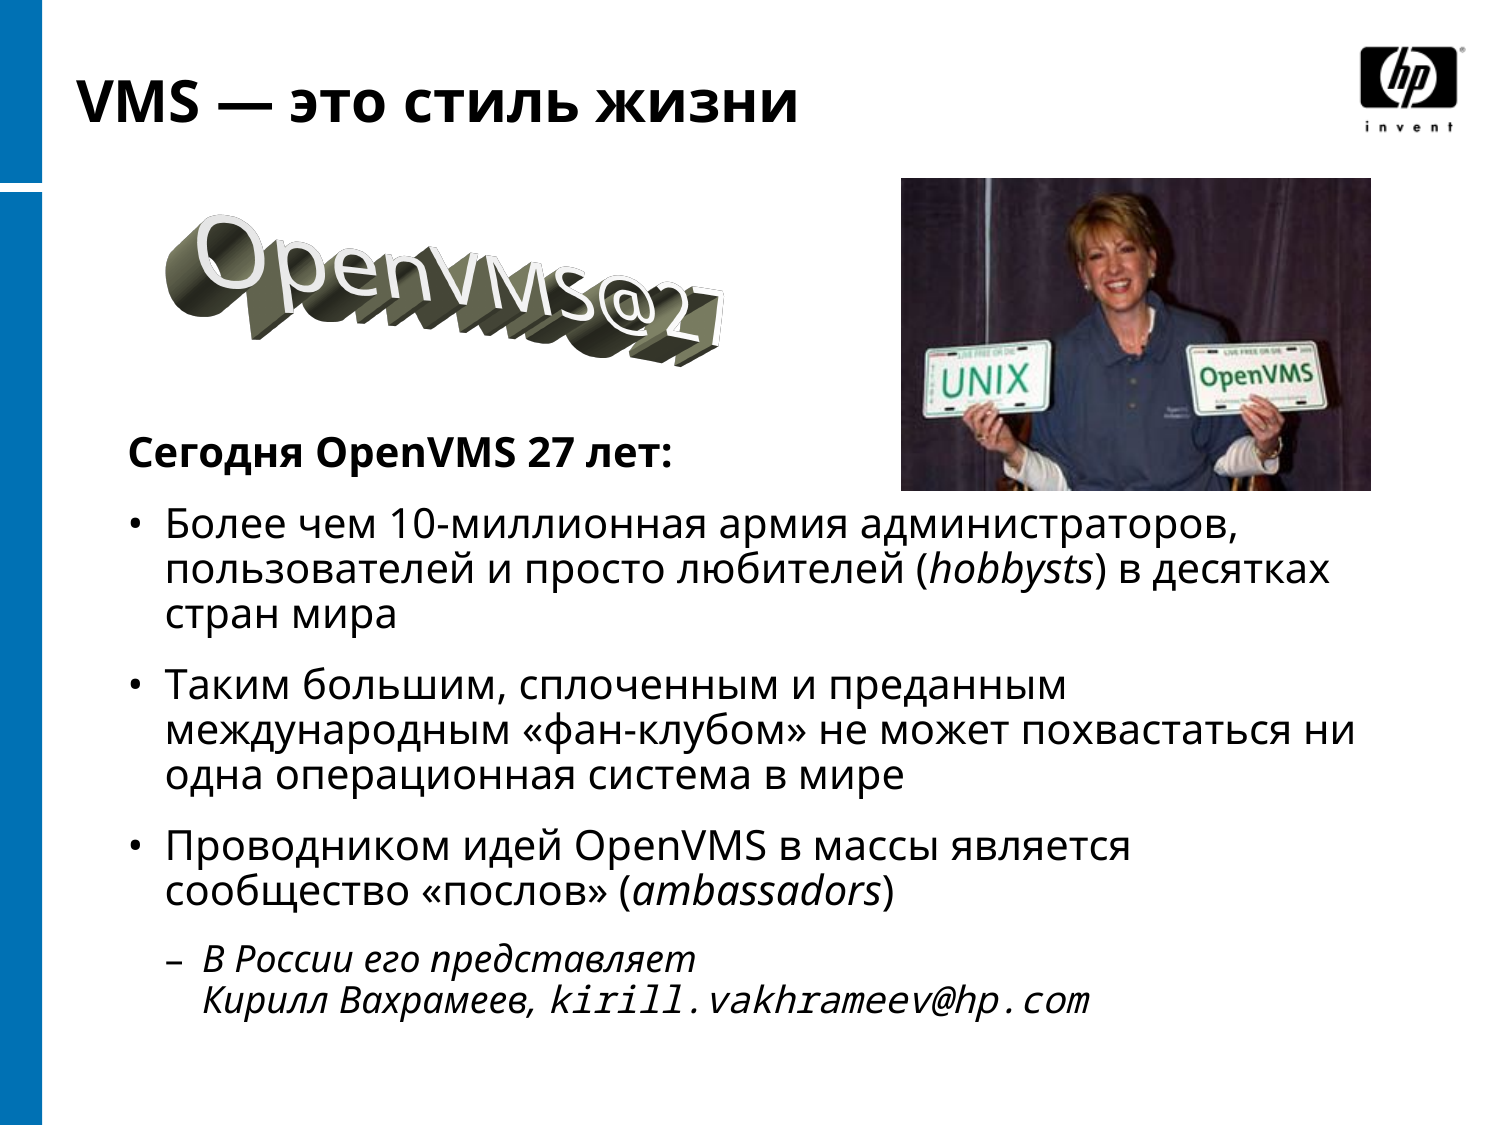

VMS — это стиль жизни
OpenVMS@27
Сегодня OpenVMS 27 лет:
Более чем 10-миллионная армия администраторов, пользователей и просто любителей (hobbysts) в десятках стран мира
Таким большим, сплоченным и преданным международным «фан-клубом» не может похвастаться ни одна операционная система в мире
Проводником идей OpenVMS в массы является сообщество «послов» (ambassadors)
В России его представляет
Кирилл Вахрамеев, kirill.vakhrameev@hp.com